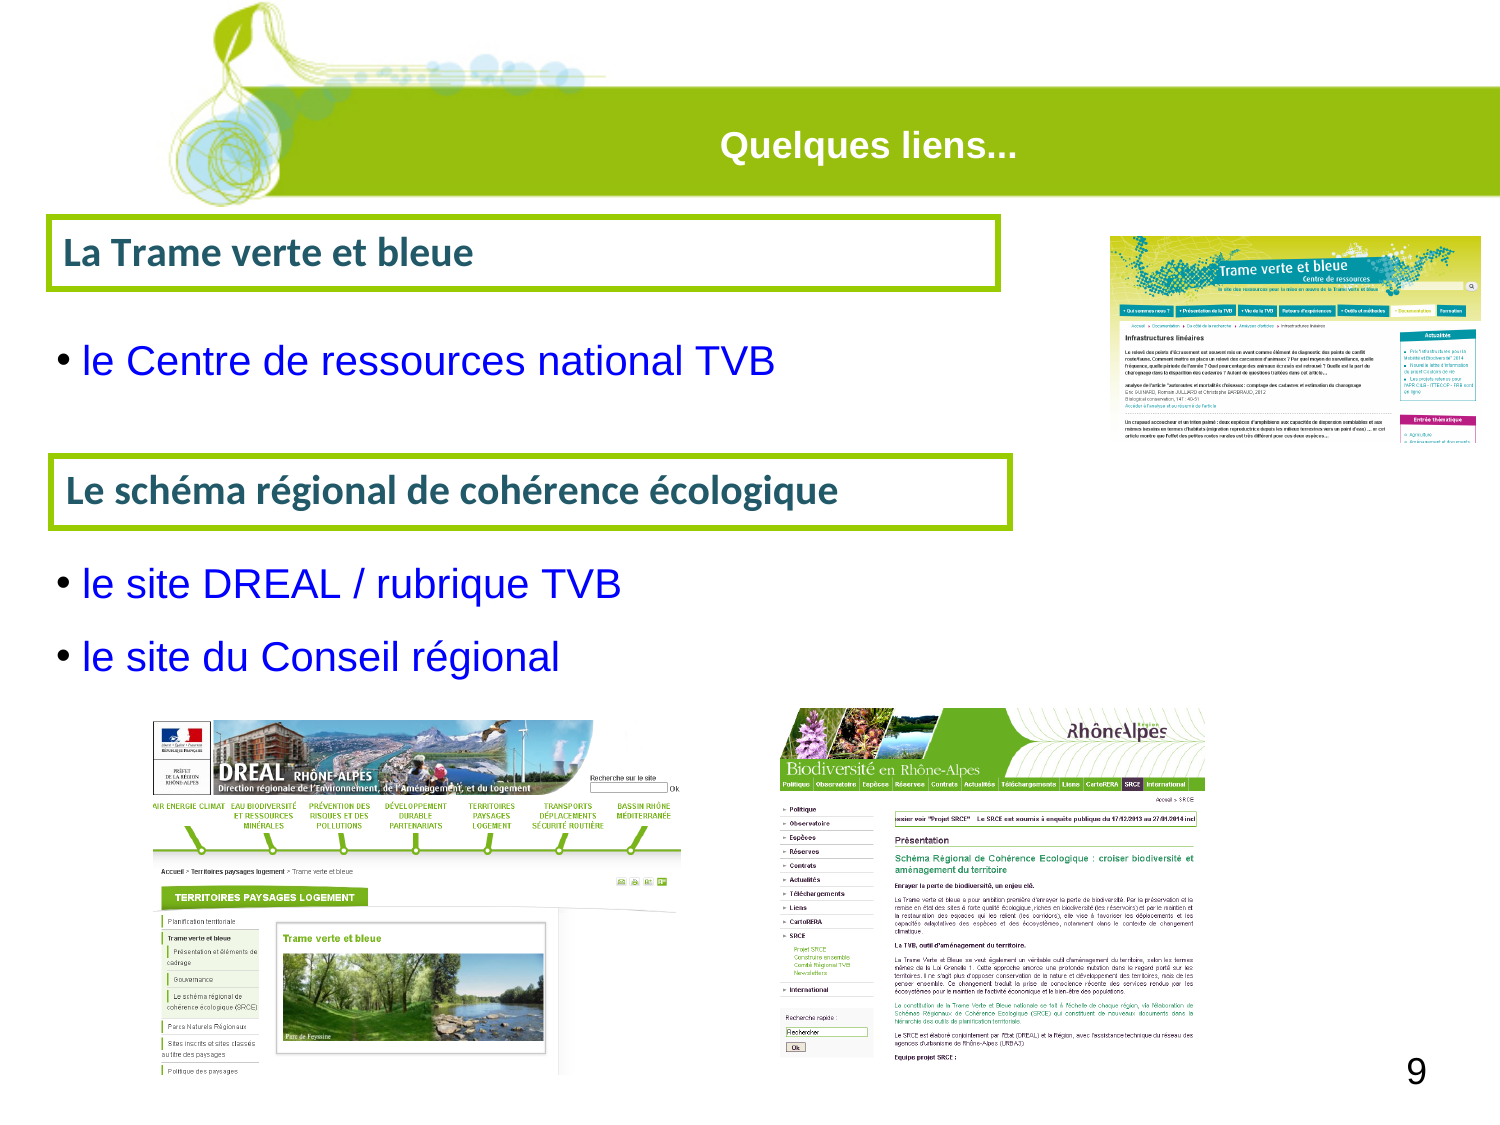

Quelques liens...
La Trame verte et bleue
 le Centre de ressources national TVB
Le schéma régional de cohérence écologique
 le site DREAL / rubrique TVB
 le site du Conseil régional